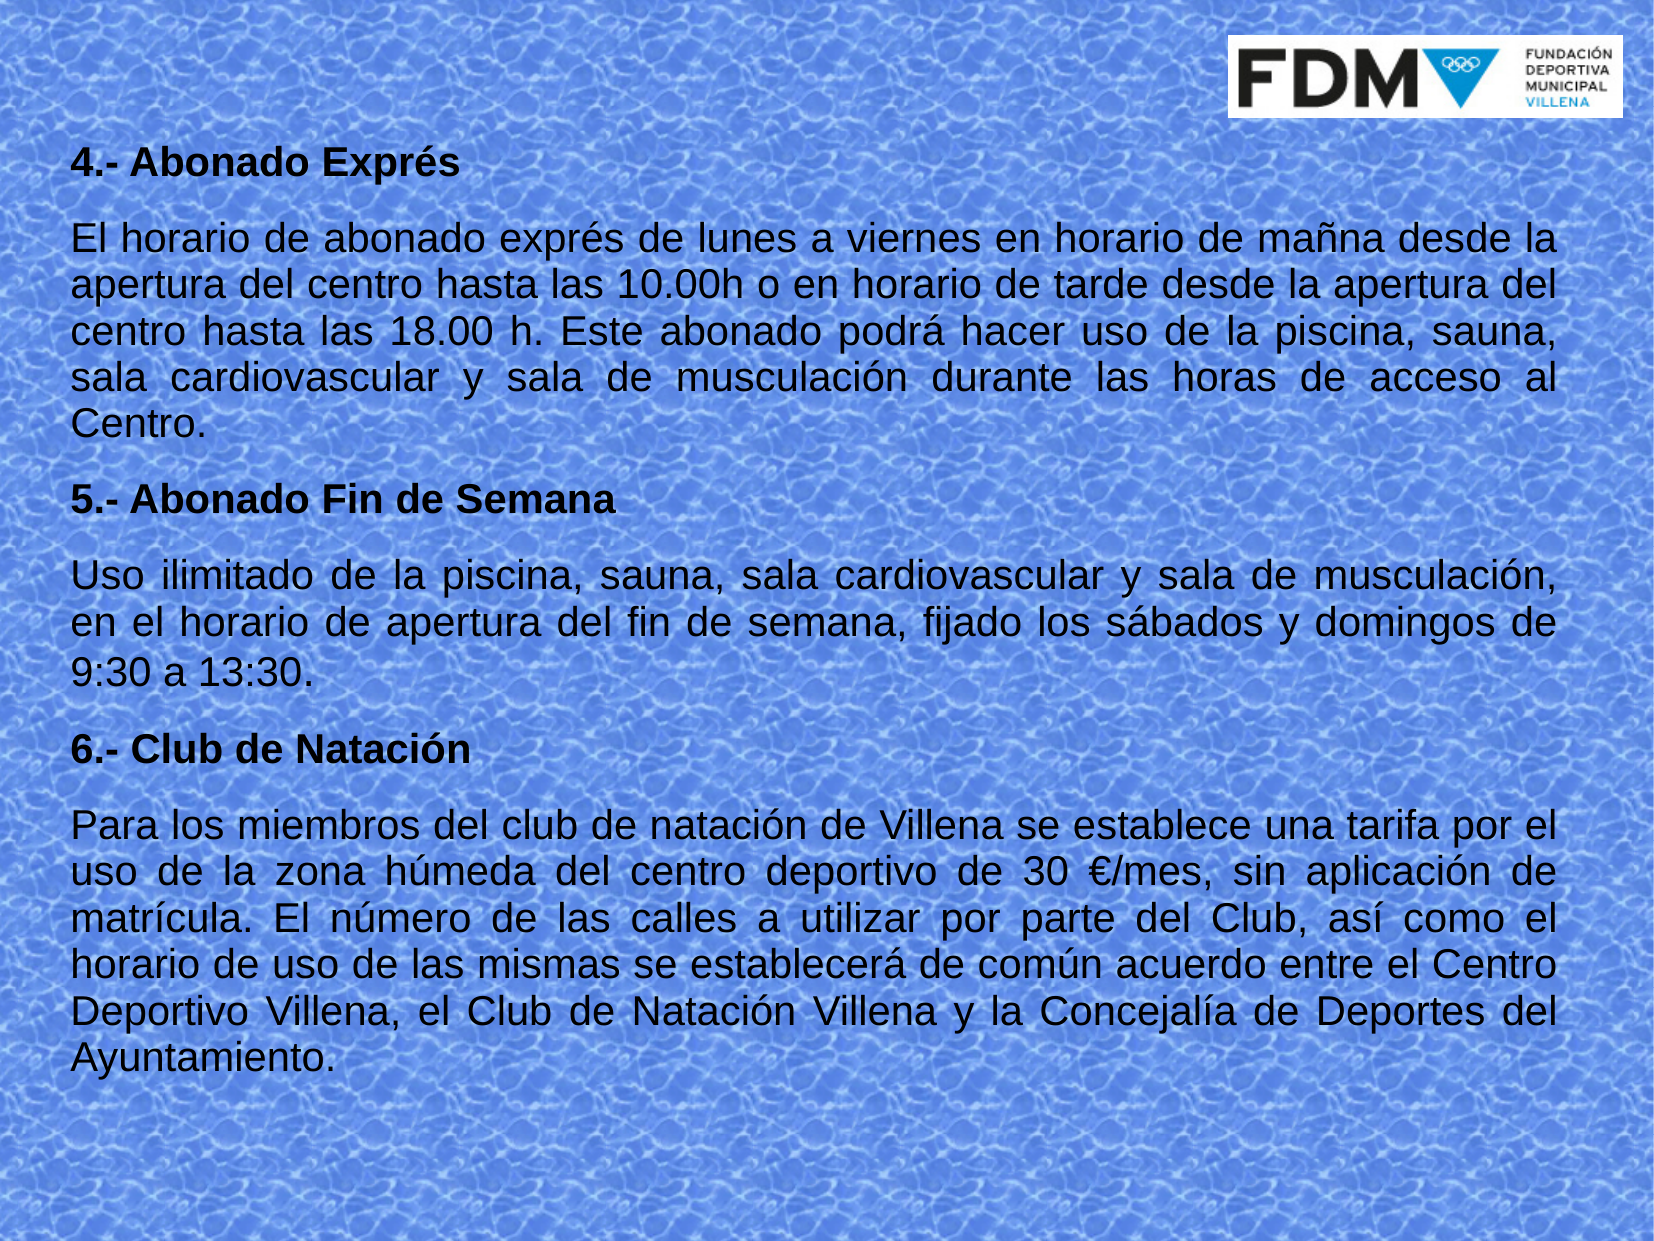

# 4.- Abonado Exprés
El horario de abonado exprés de lunes a viernes en horario de mañna desde la apertura del centro hasta las 10.00h o en horario de tarde desde la apertura del centro hasta las 18.00 h. Este abonado podrá hacer uso de la piscina, sauna, sala cardiovascular y sala de musculación durante las horas de acceso al Centro.
5.- Abonado Fin de Semana
Uso ilimitado de la piscina, sauna, sala cardiovascular y sala de musculación, en el horario de apertura del fin de semana, fijado los sábados y domingos de 9:30 a 13:30.
6.- Club de Natación
Para los miembros del club de natación de Villena se establece una tarifa por el uso de la zona húmeda del centro deportivo de 30 €/mes, sin aplicación de matrícula. El número de las calles a utilizar por parte del Club, así como el horario de uso de las mismas se establecerá de común acuerdo entre el Centro Deportivo Villena, el Club de Natación Villena y la Concejalía de Deportes del Ayuntamiento.